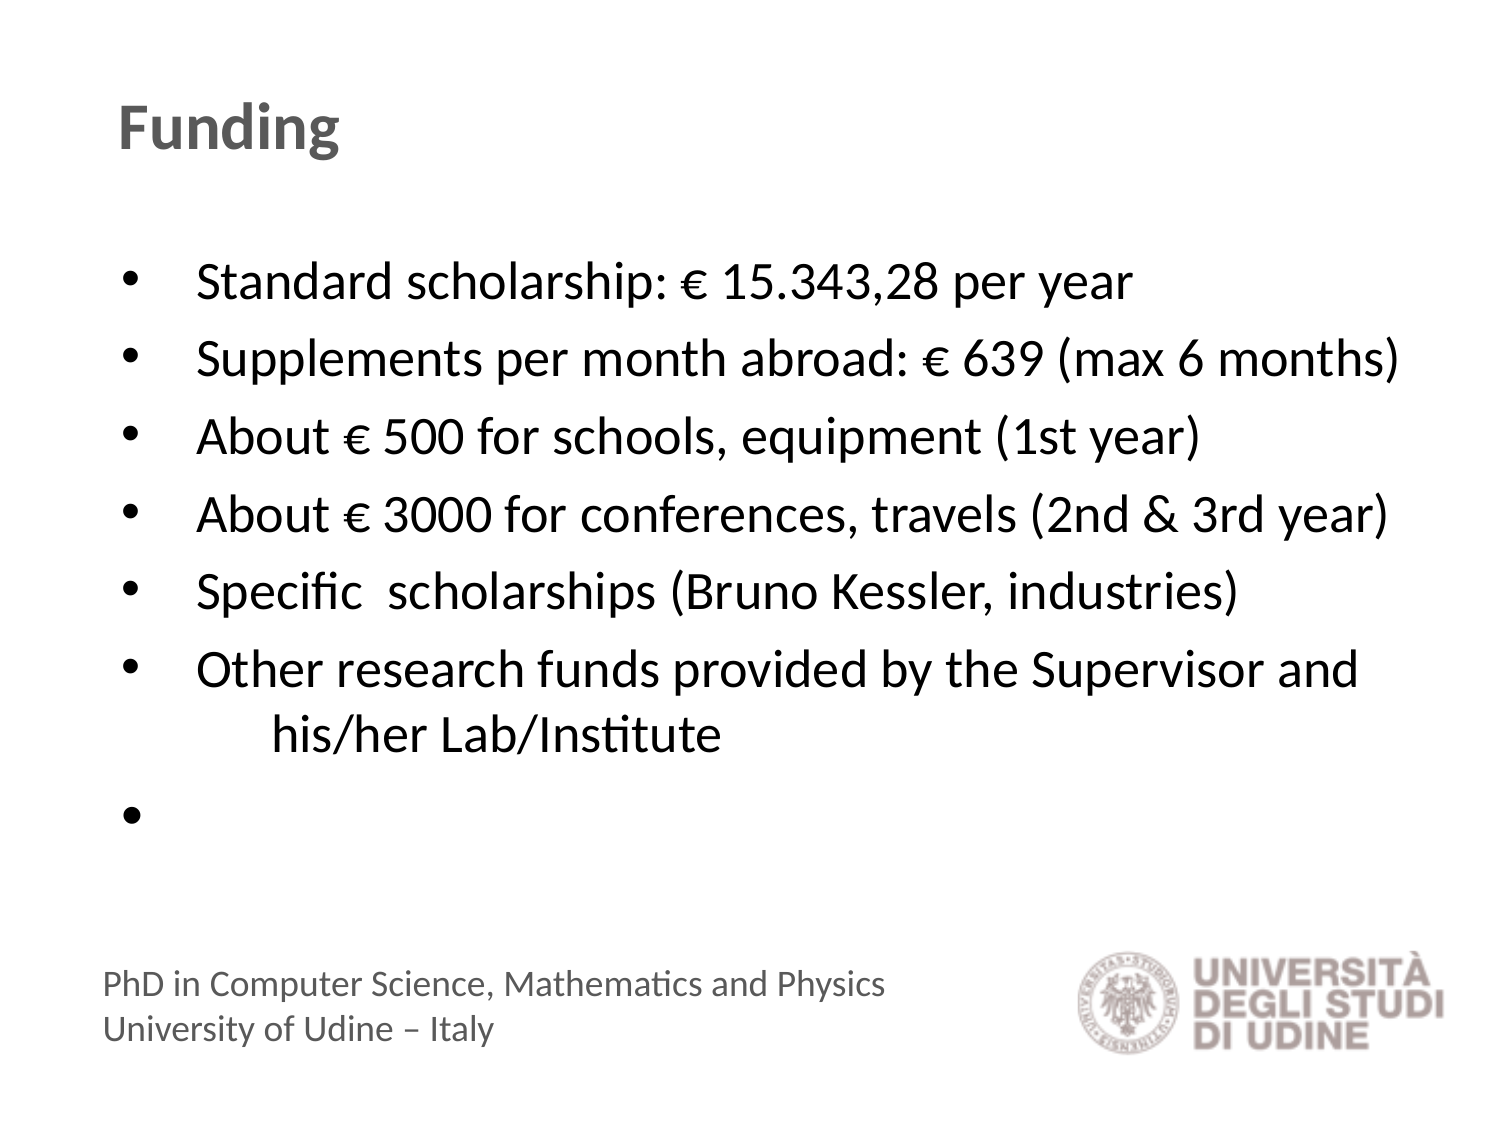

Funding
Standard scholarship: € 15.343,28 per year
Supplements per month abroad: € 639 (max 6 months)
About € 500 for schools, equipment (1st year)
About € 3000 for conferences, travels (2nd & 3rd year)
Specific scholarships (Bruno Kessler, industries)
Other research funds provided by the Supervisor and his/her Lab/Institute
# PhD in Computer Science, Mathematics and Physics University of Udine – Italy